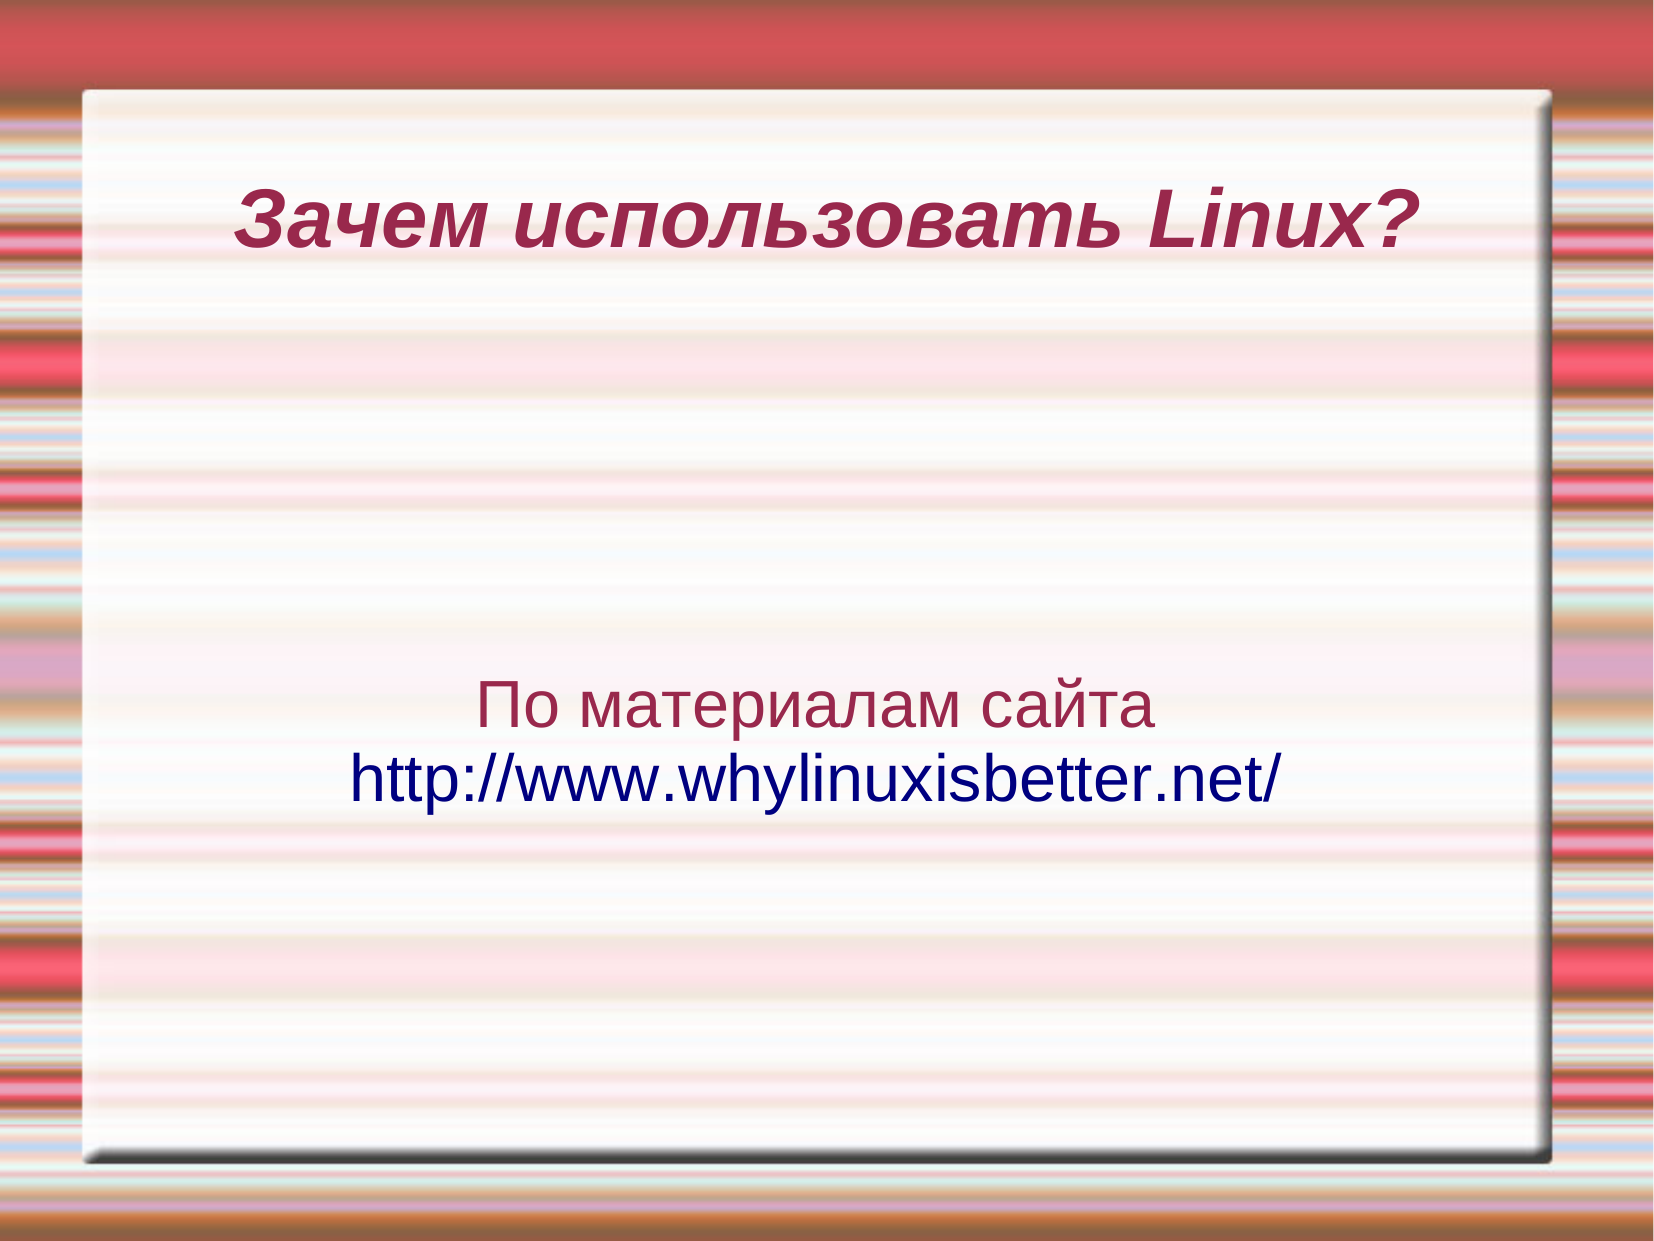

# Зачем использовать Linux?
По материалам сайта
http://www.whylinuxisbetter.net/